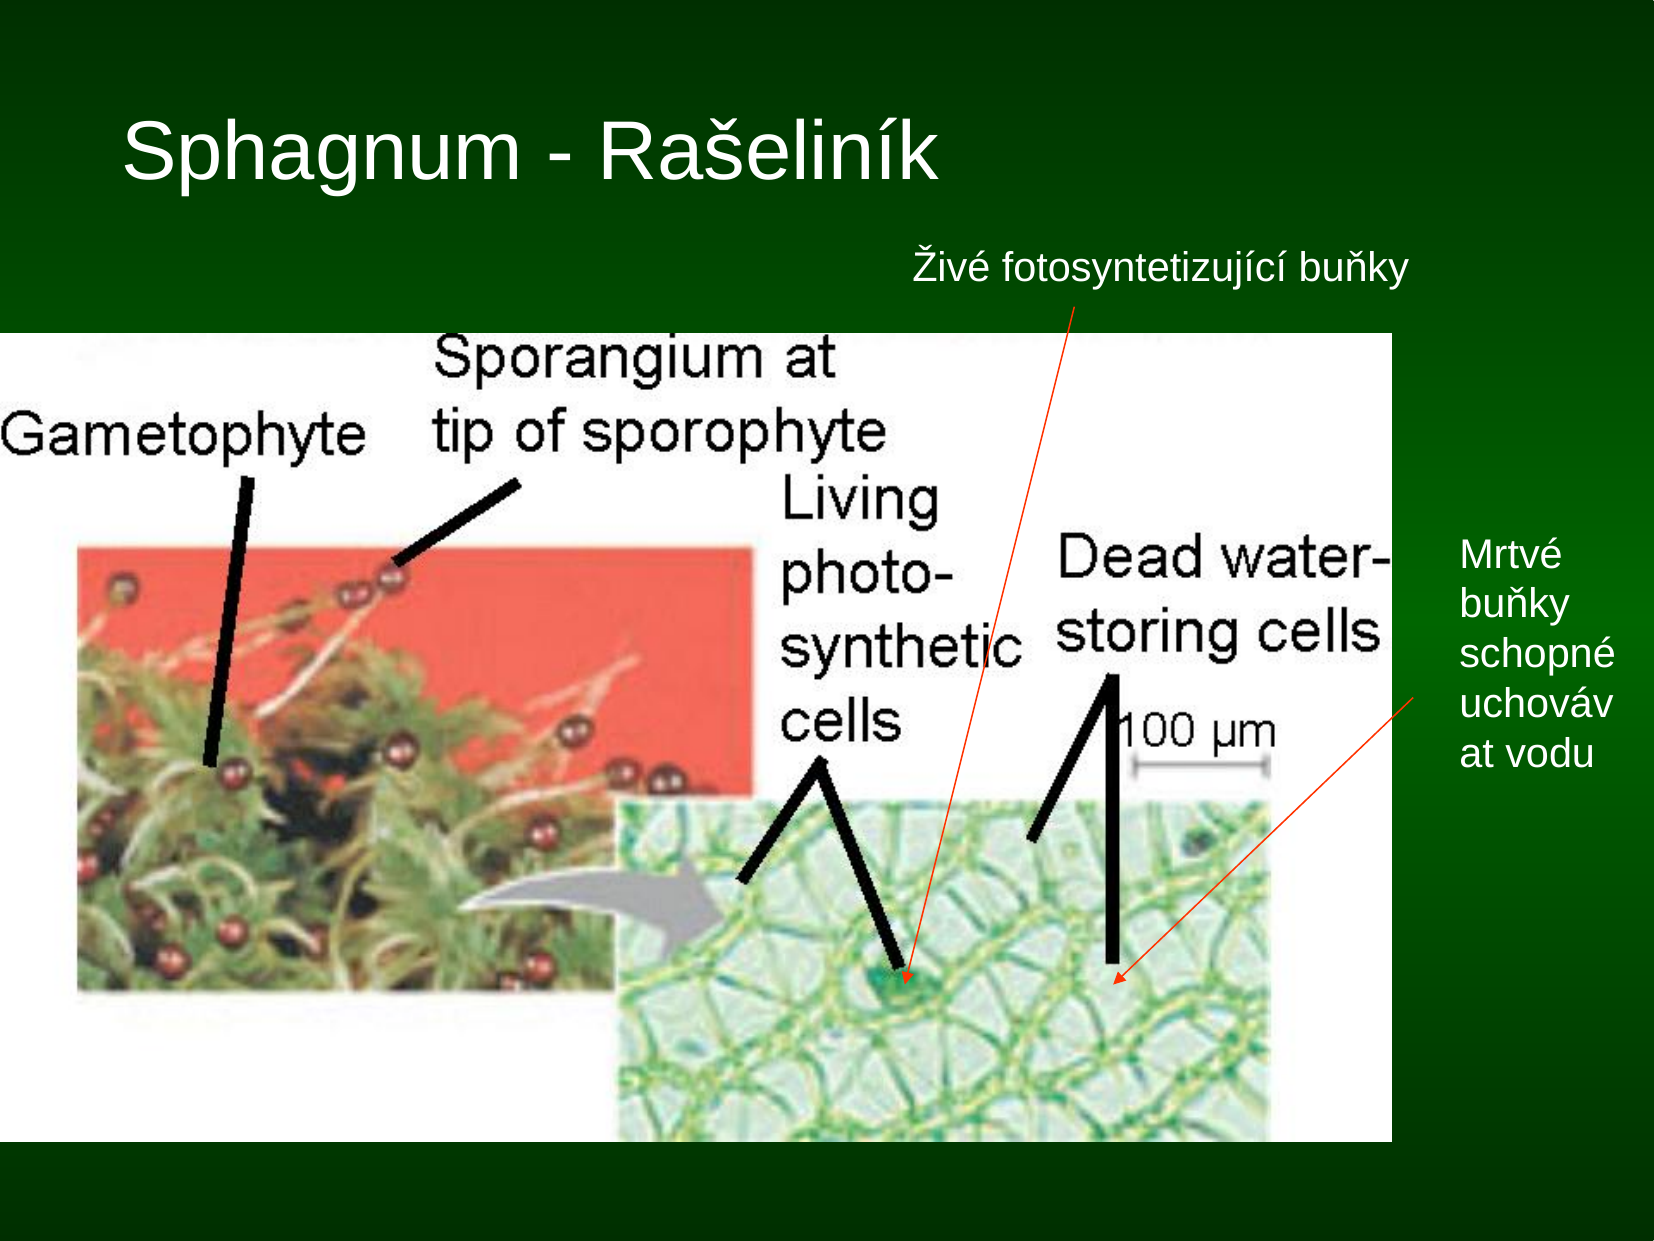

Sphagnum - Rašeliník
Živé fotosyntetizující buňky
Mrtvé buňky schopné uchovávat vodu